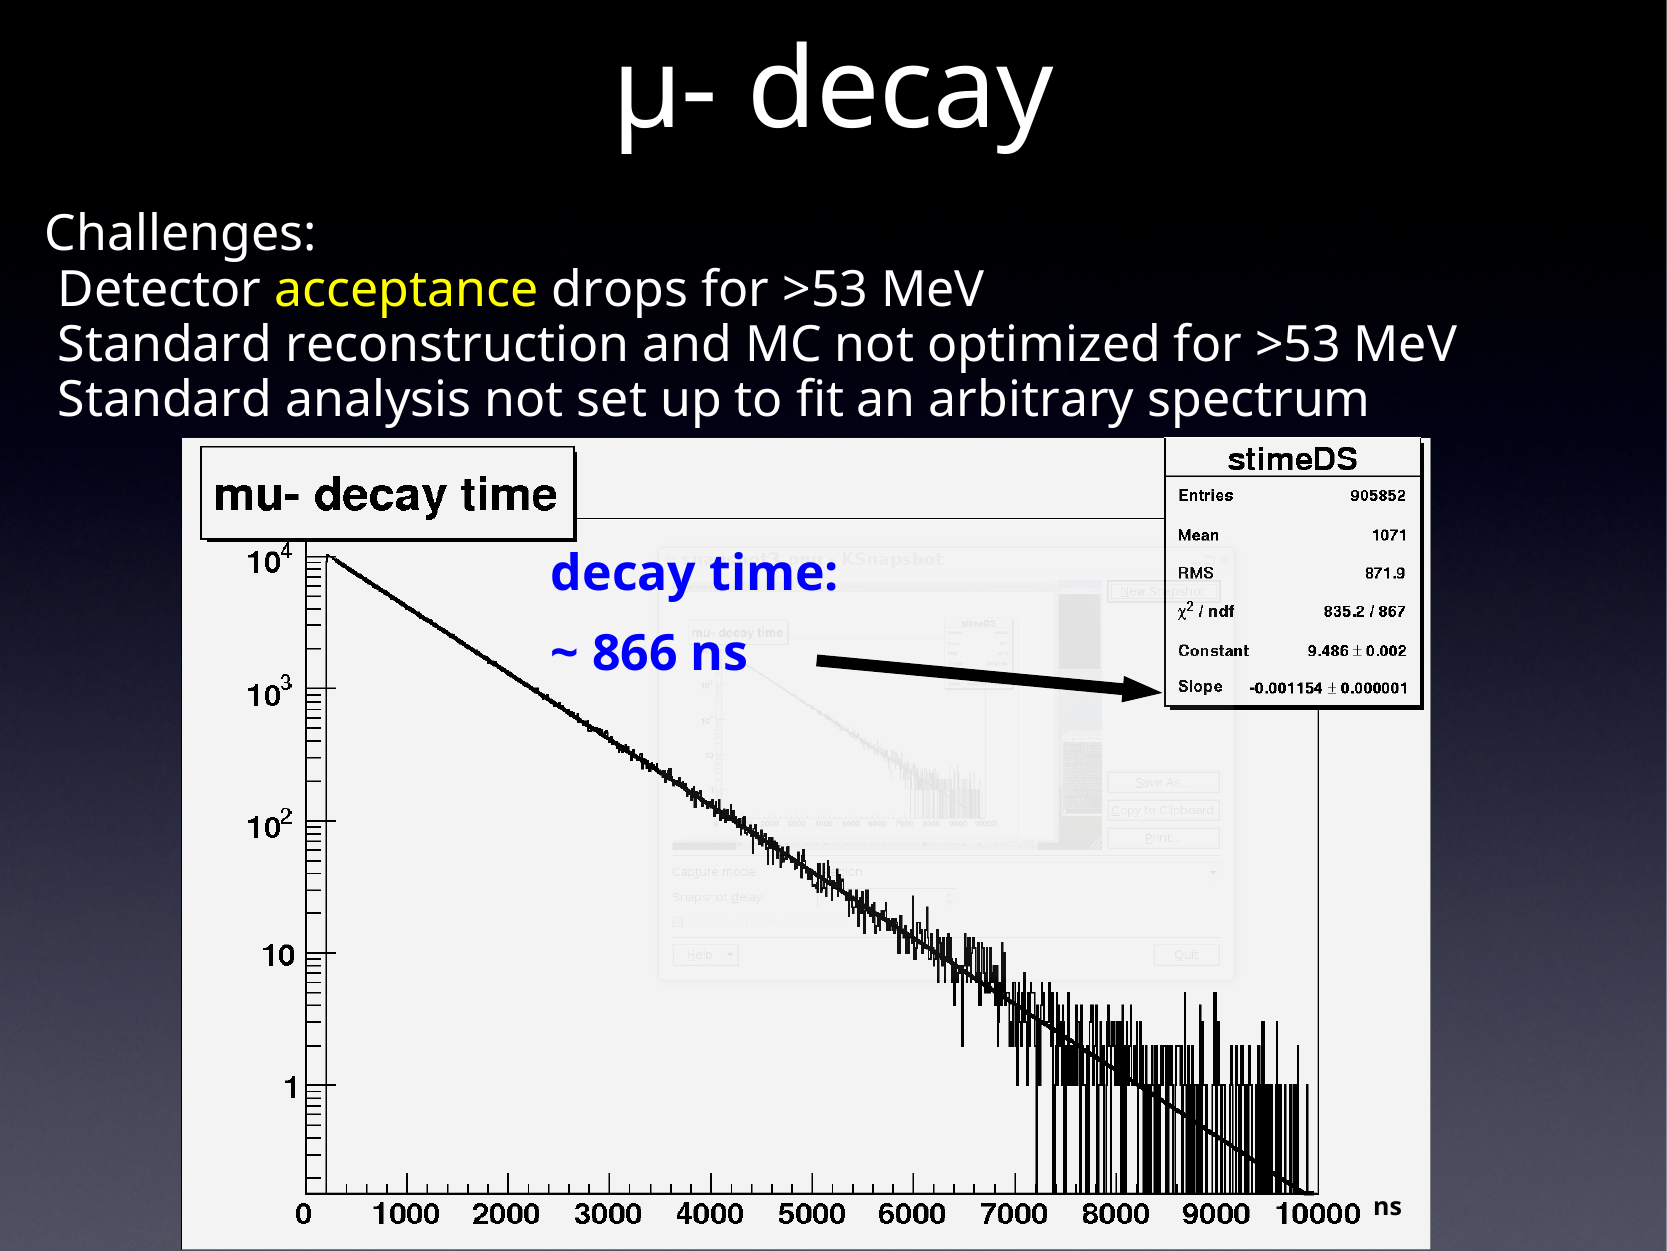

# μ- decay
Challenges:
 Detector acceptance drops for >53 MeV
 Standard reconstruction and MC not optimized for >53 MeV
 Standard analysis not set up to fit an arbitrary spectrum
decay time:
~ 866 ns
ns